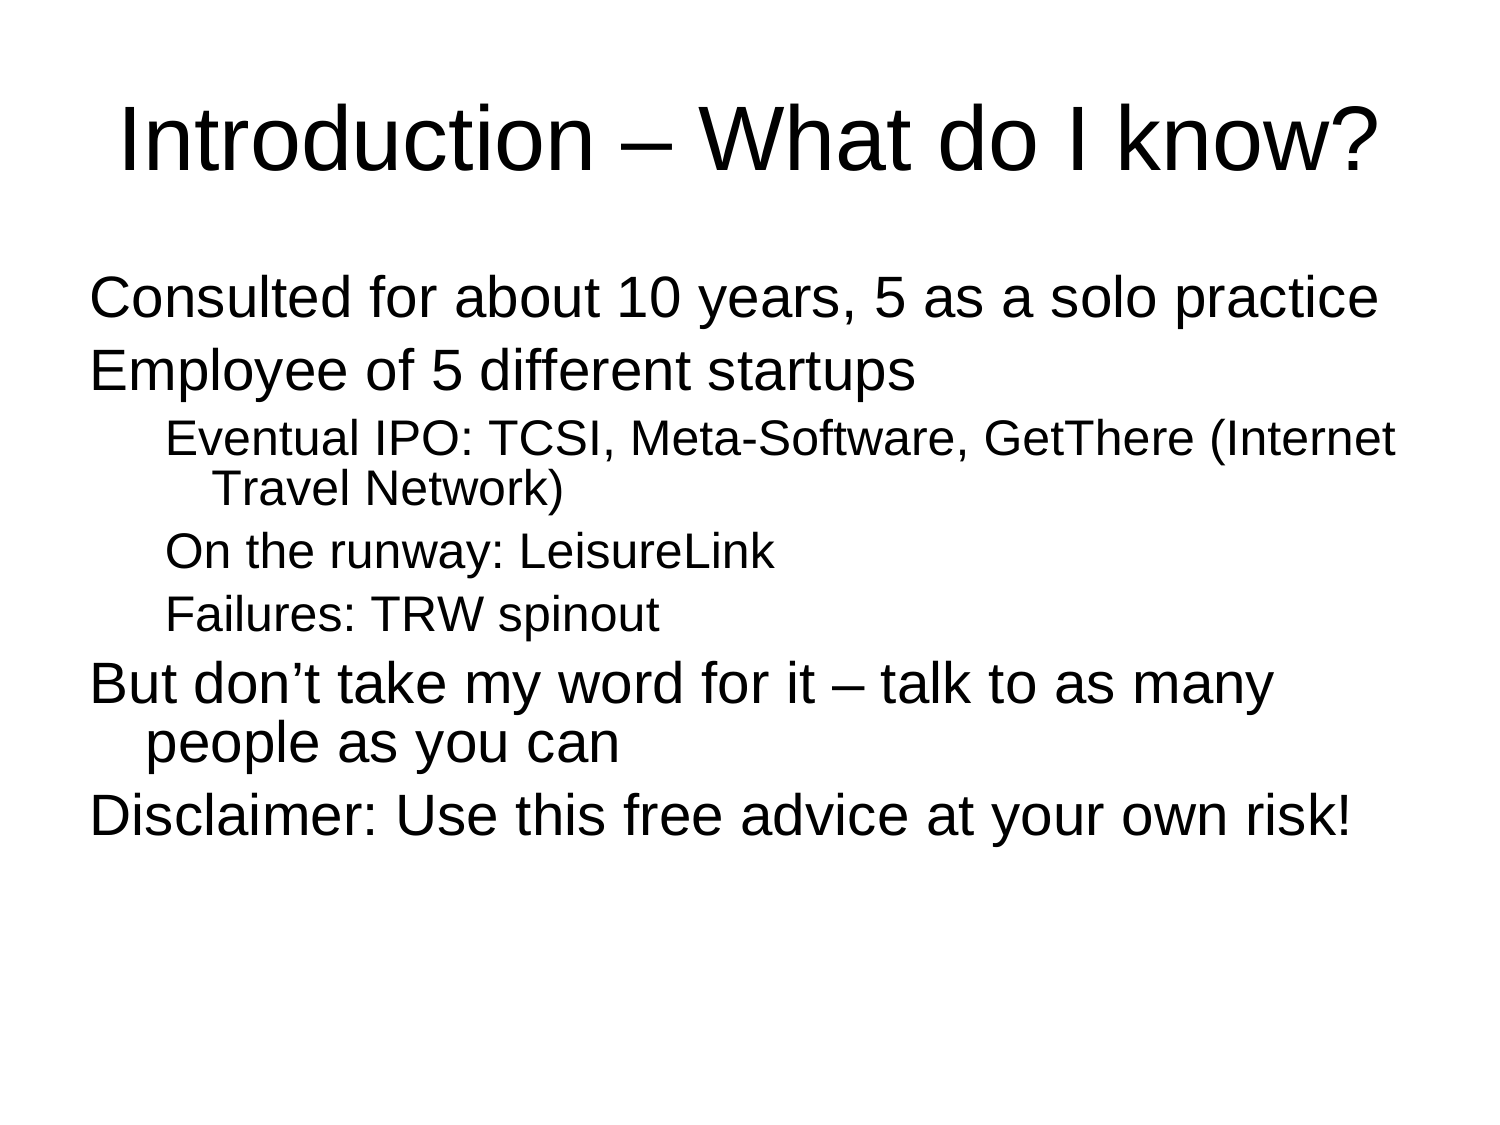

# Introduction – What do I know?
Consulted for about 10 years, 5 as a solo practice
Employee of 5 different startups
Eventual IPO: TCSI, Meta-Software, GetThere (Internet Travel Network)
On the runway: LeisureLink
Failures: TRW spinout
But don’t take my word for it – talk to as many people as you can
Disclaimer: Use this free advice at your own risk!